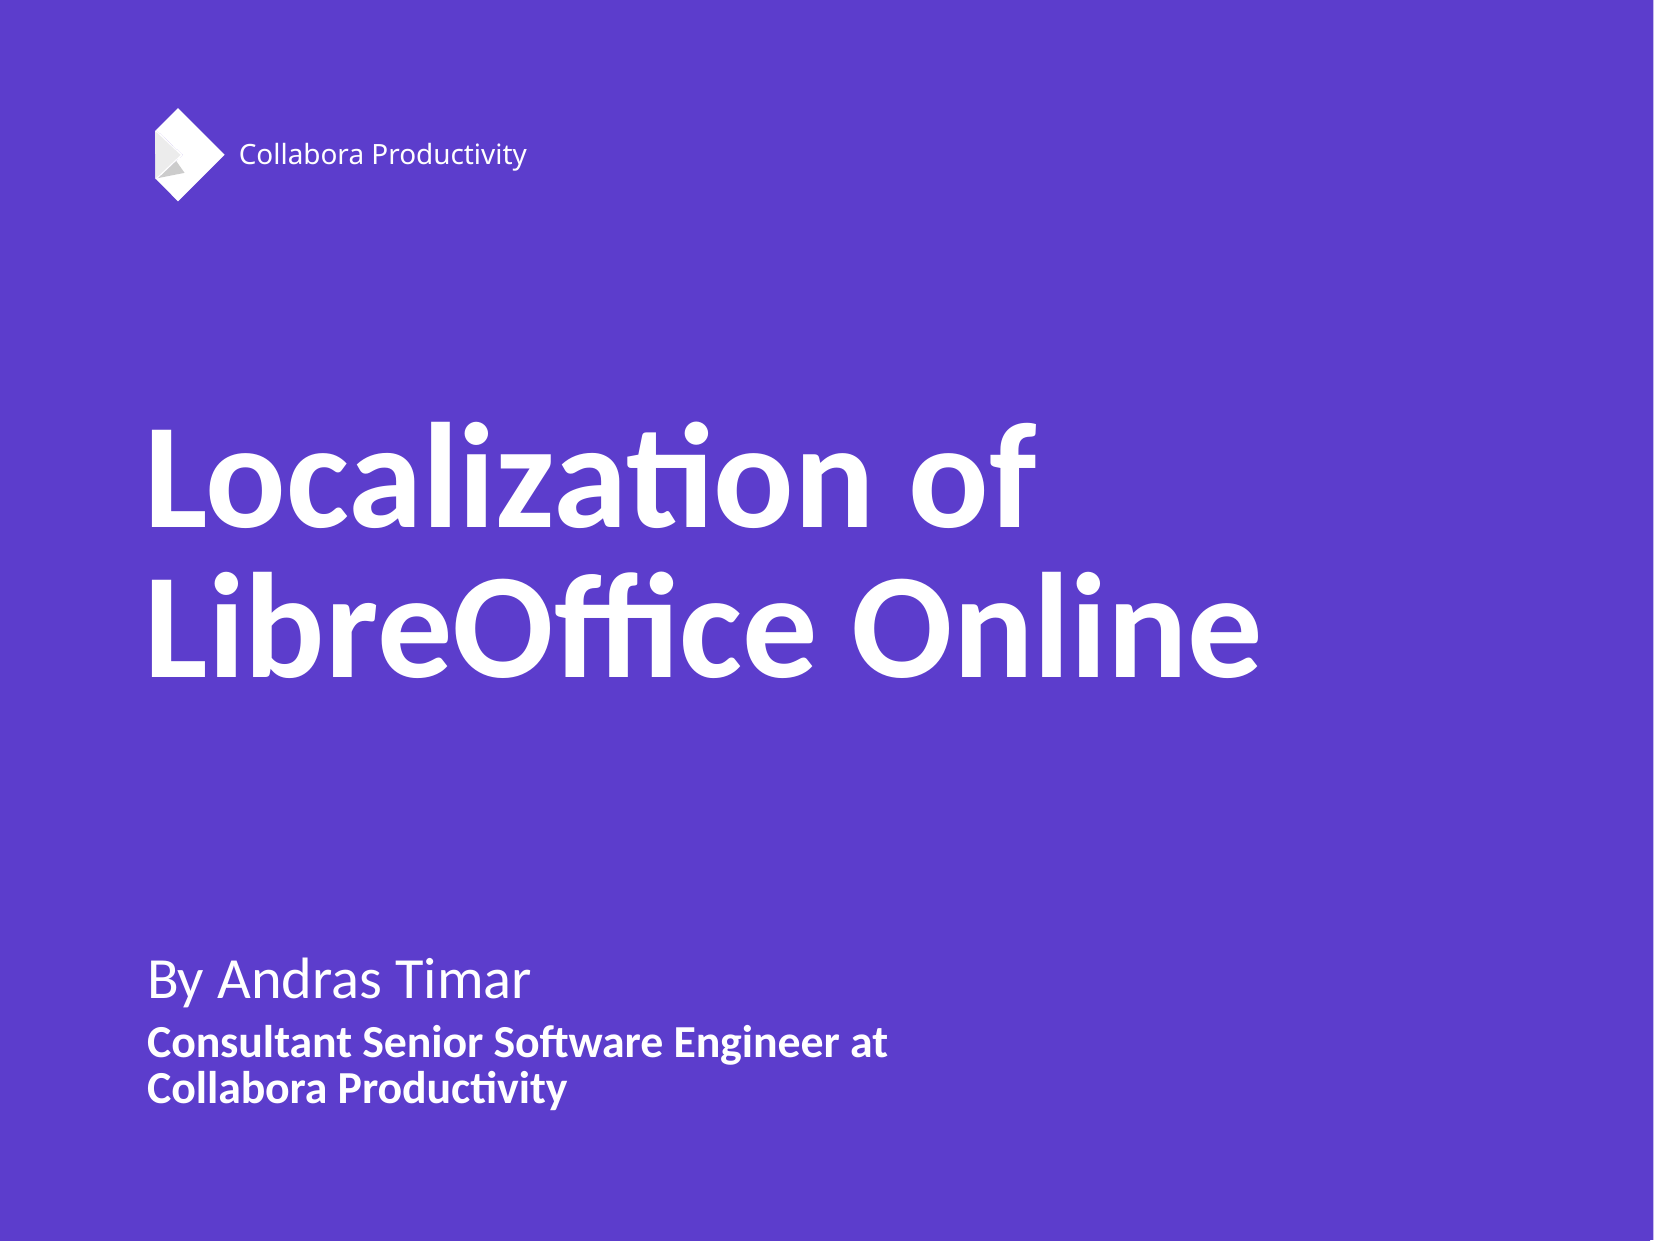

Localization of LibreOffice Online
By Andras Timar
Consultant Senior Software Engineer at Collabora Productivity